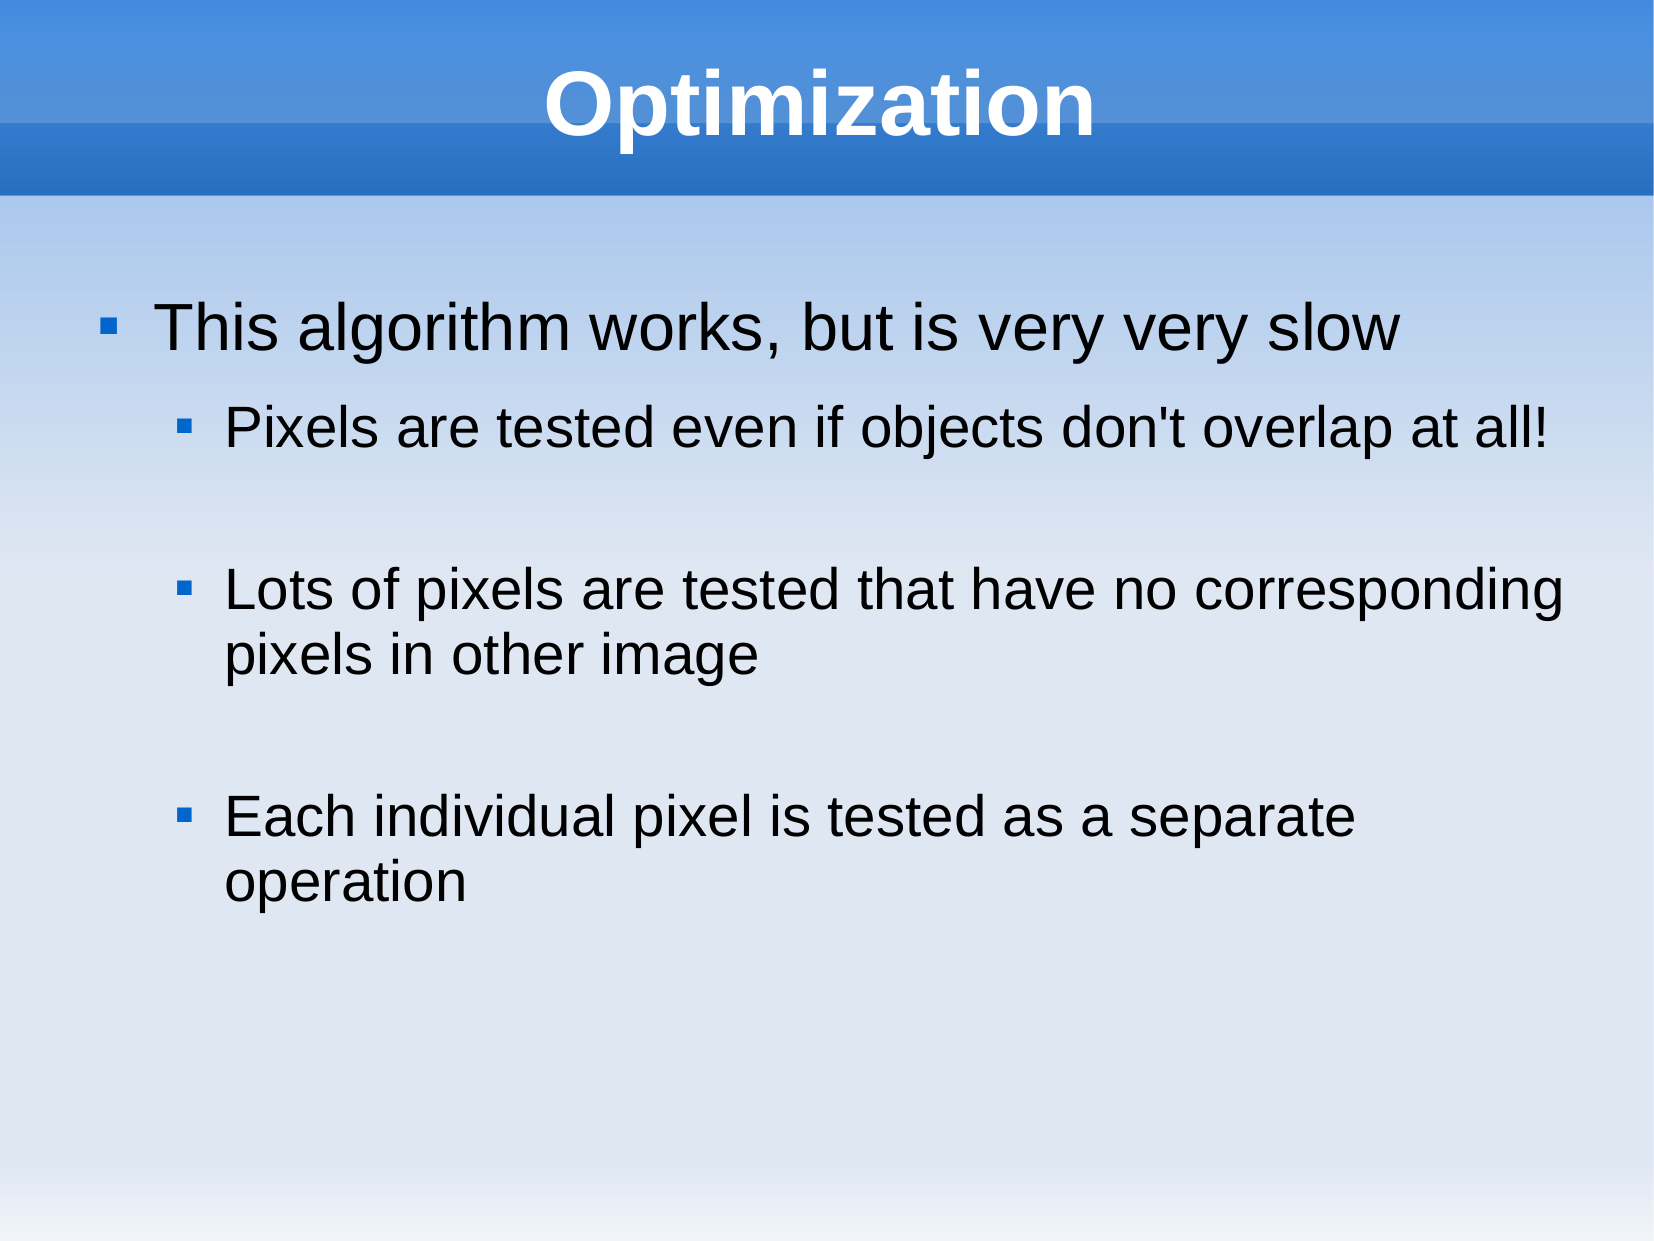

# Optimization
This algorithm works, but is very very slow
Pixels are tested even if objects don't overlap at all!
Lots of pixels are tested that have no corresponding pixels in other image
Each individual pixel is tested as a separate operation